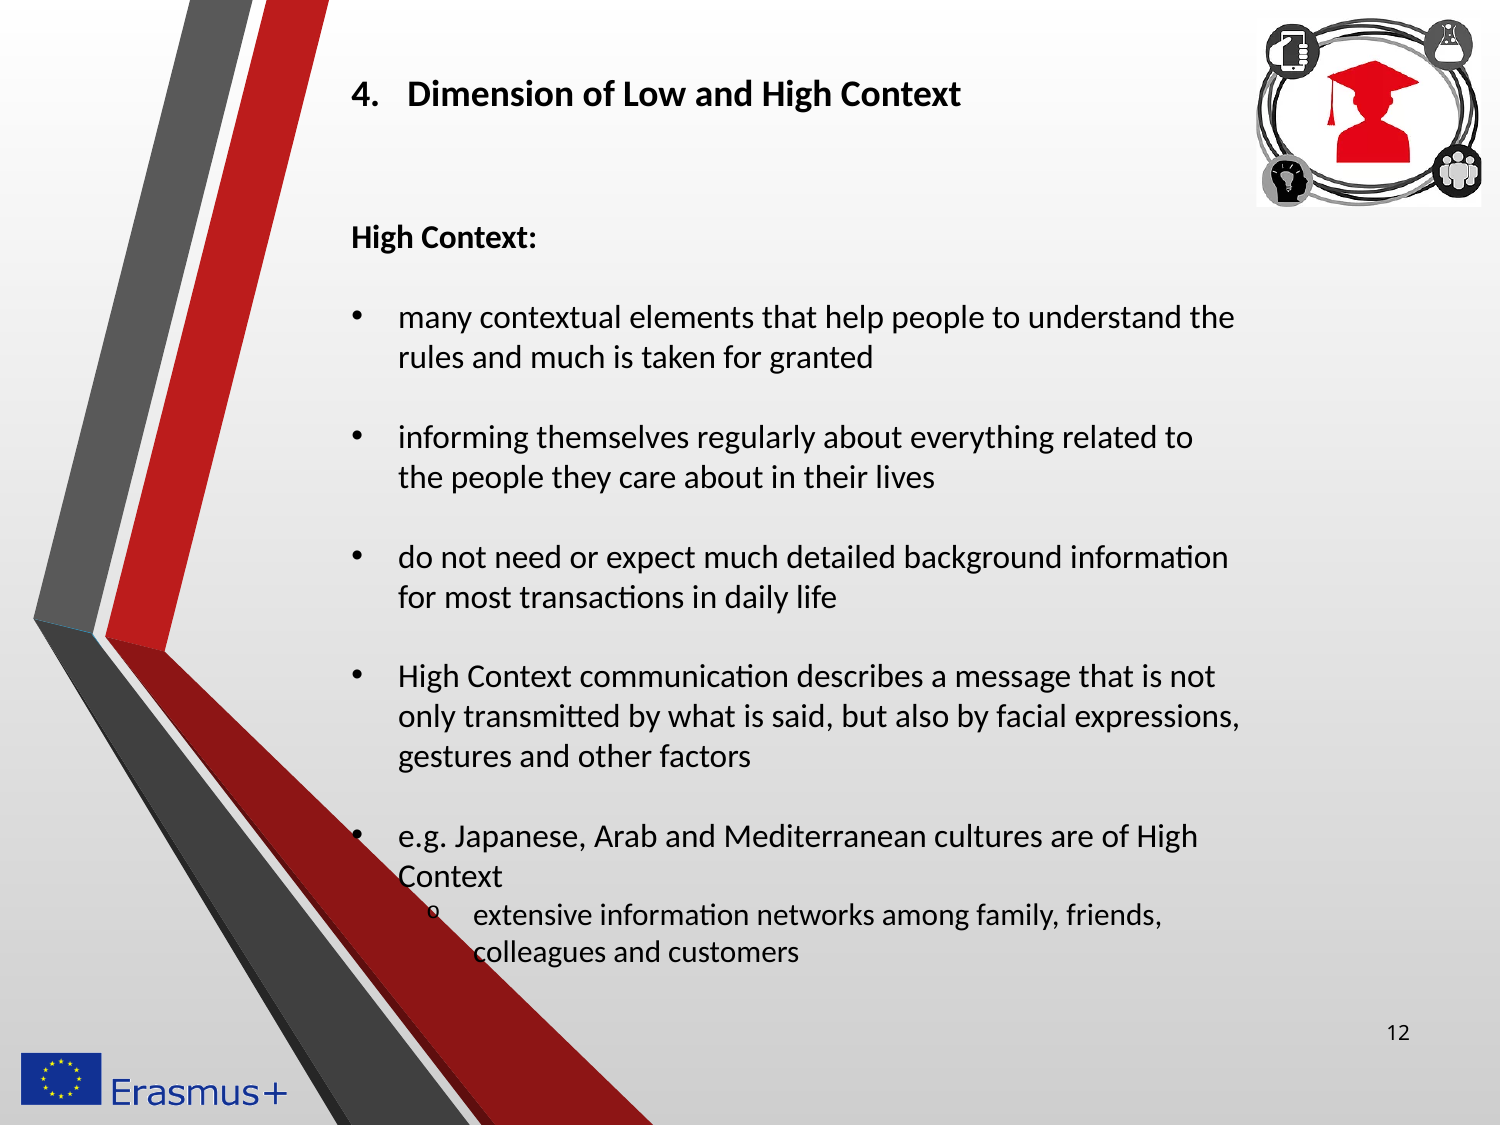

Dimension of Low and High Context
High Context:
many contextual elements that help people to understand the rules and much is taken for granted
informing themselves regularly about everything related to the people they care about in their lives
do not need or expect much detailed background information for most transactions in daily life
High Context communication describes a message that is not only transmitted by what is said, but also by facial expressions, gestures and other factors
e.g. Japanese, Arab and Mediterranean cultures are of High Context
extensive information networks among family, friends, colleagues and customers